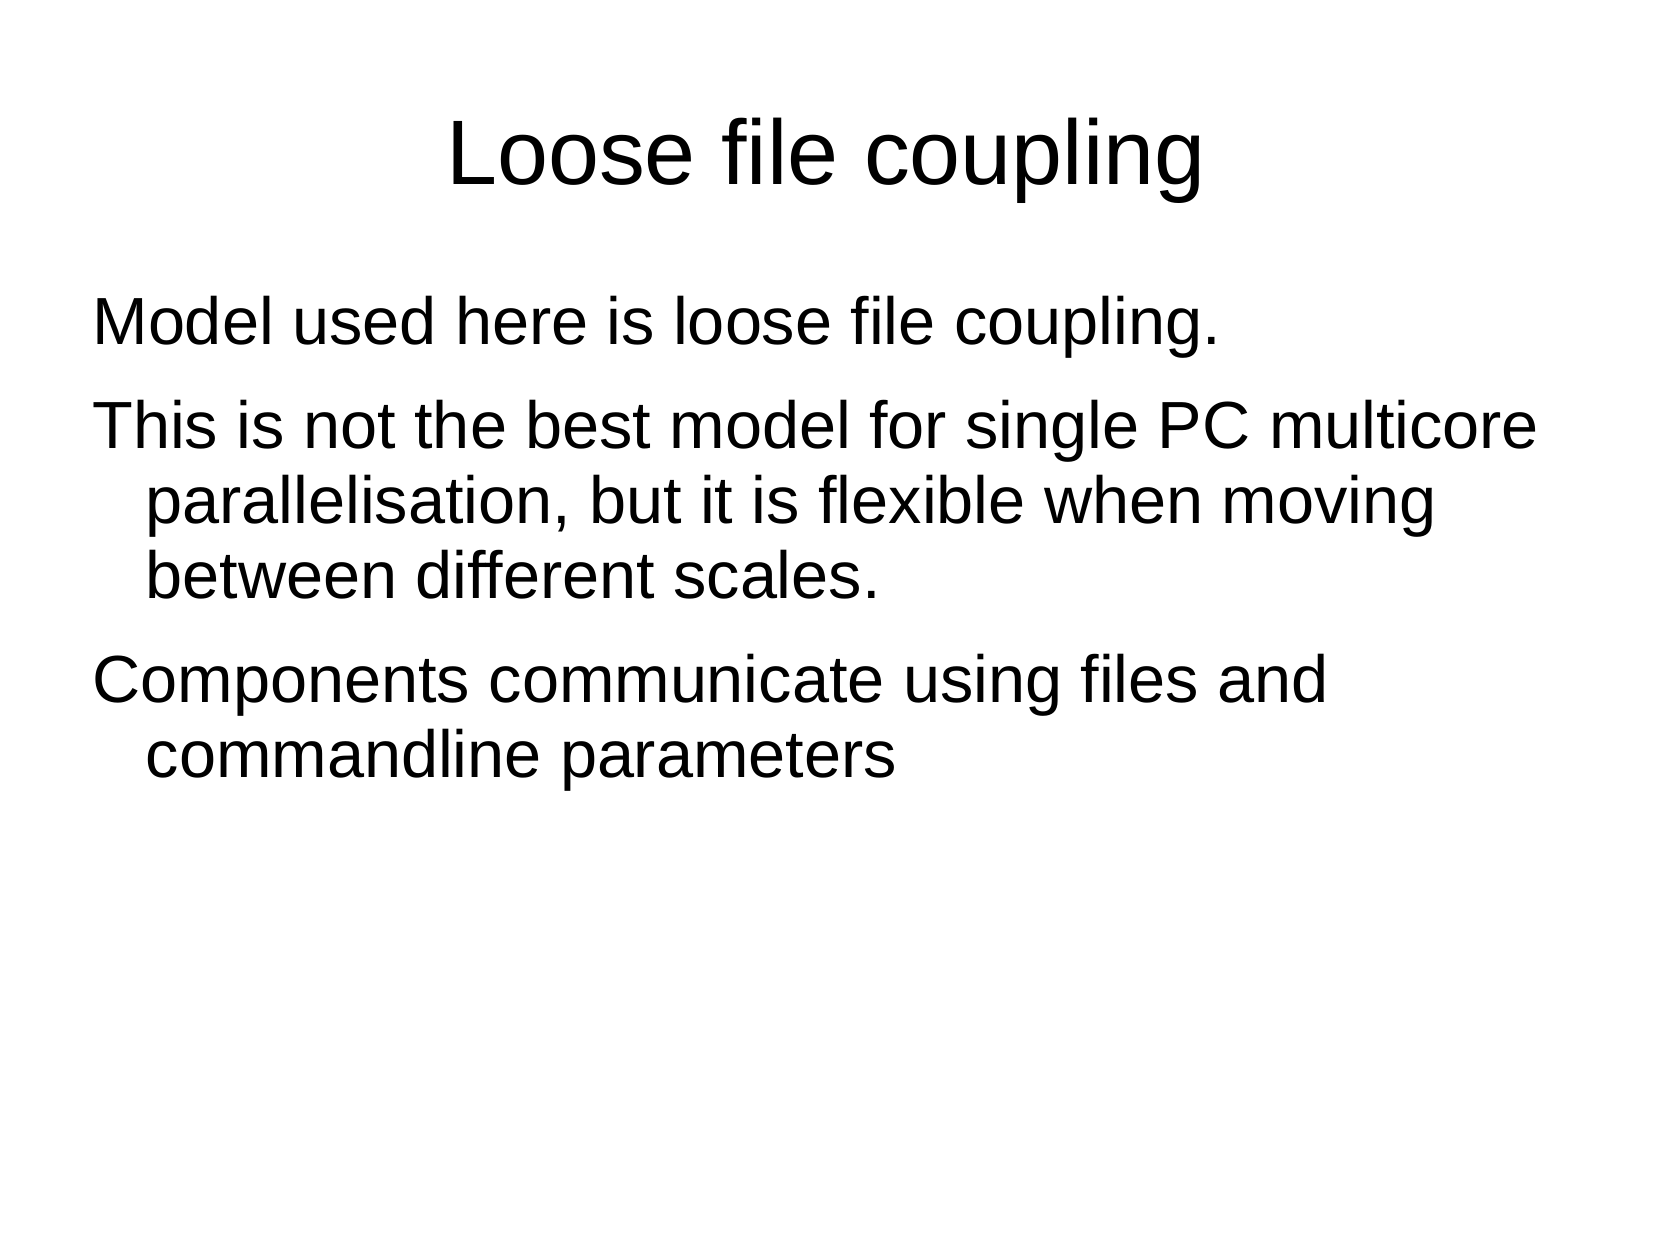

# Loose file coupling
Model used here is loose file coupling.
This is not the best model for single PC multicore parallelisation, but it is flexible when moving between different scales.
Components communicate using files and commandline parameters